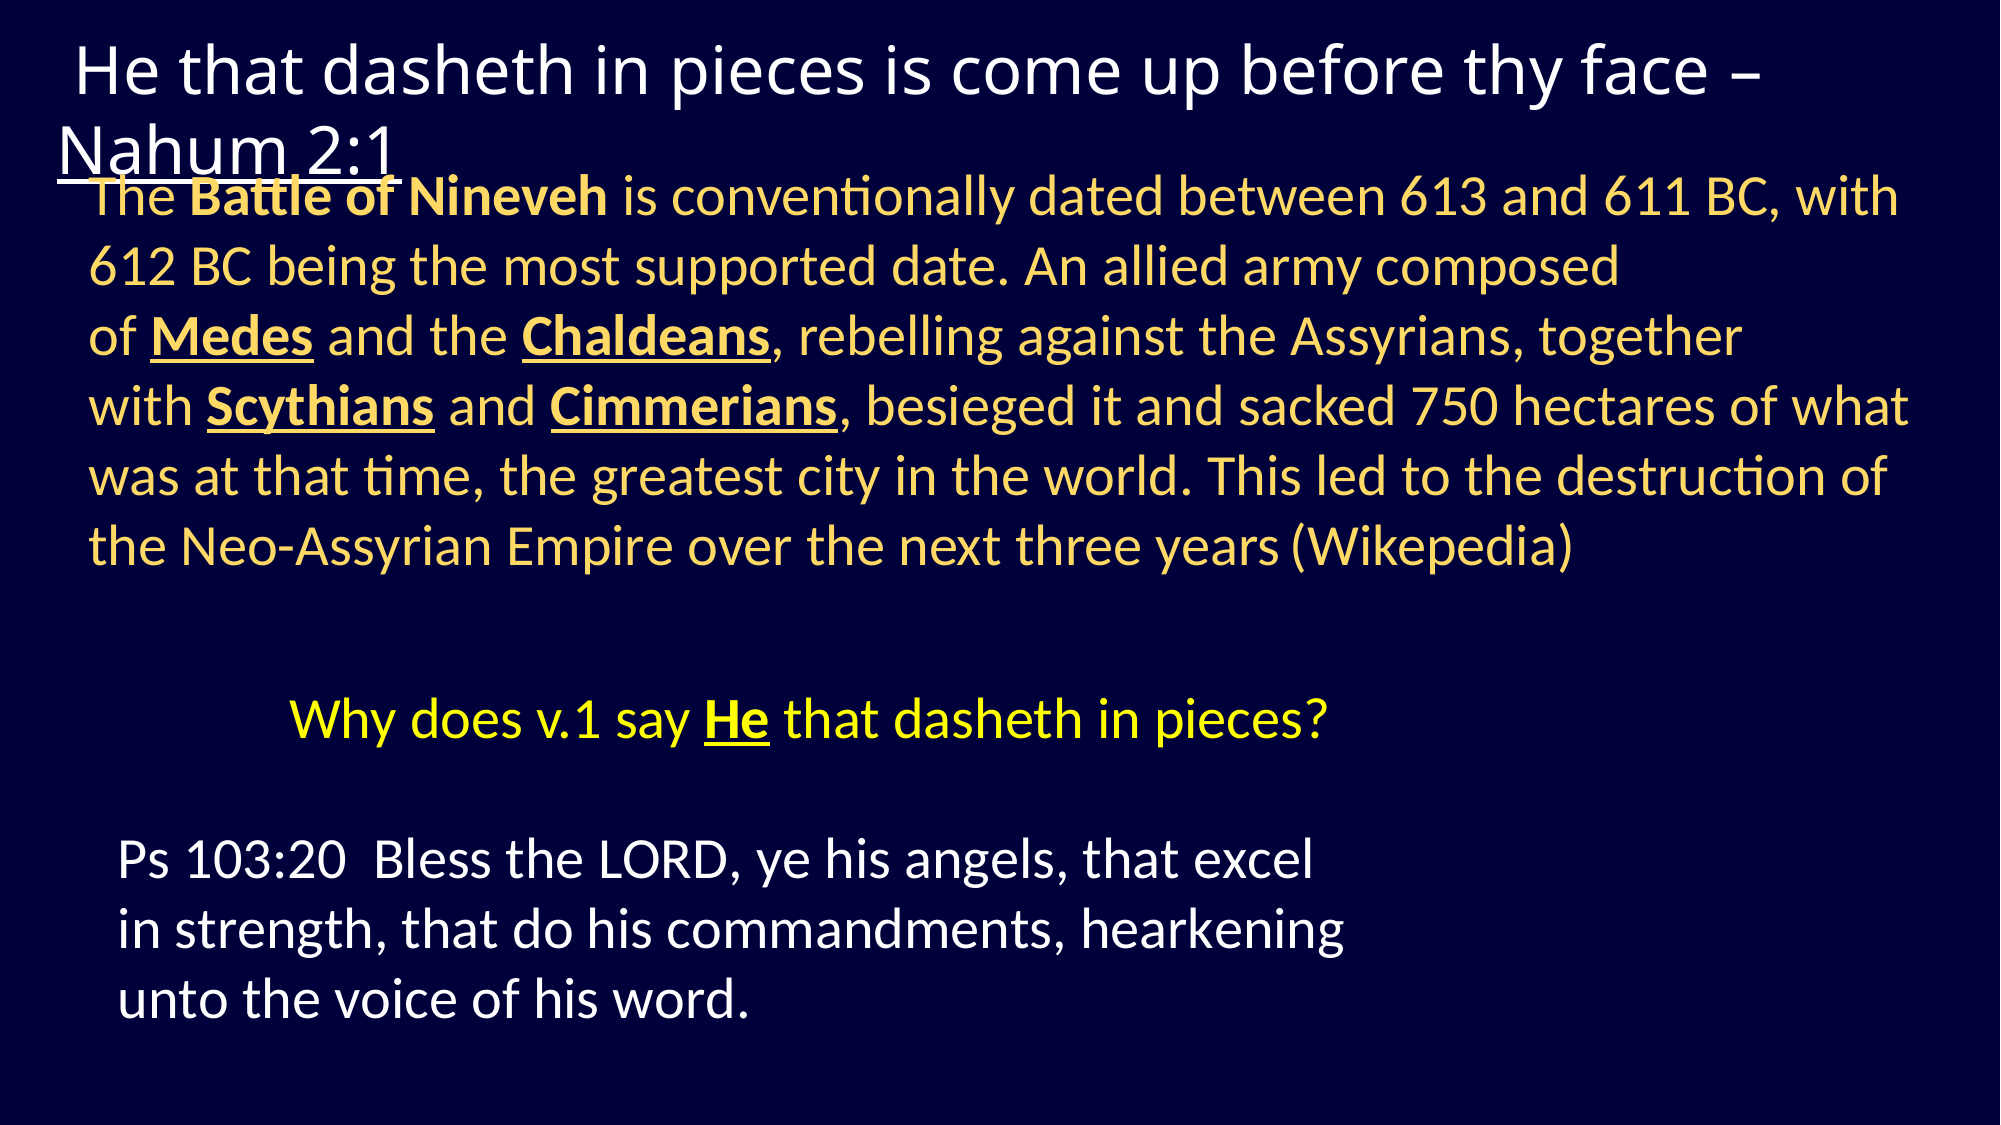

He that dasheth in pieces is come up before thy face – Nahum 2:1
The Battle of Nineveh is conventionally dated between 613 and 611 BC, with 612 BC being the most supported date. An allied army composed of Medes and the Chaldeans, rebelling against the Assyrians, together with Scythians and Cimmerians, besieged it and sacked 750 hectares of what was at that time, the greatest city in the world. This led to the destruction of the Neo-Assyrian Empire over the next three years (Wikepedia)
Why does v.1 say He that dasheth in pieces?
Ps 103:20 Bless the LORD, ye his angels, that excel in strength, that do his commandments, hearkening unto the voice of his word.